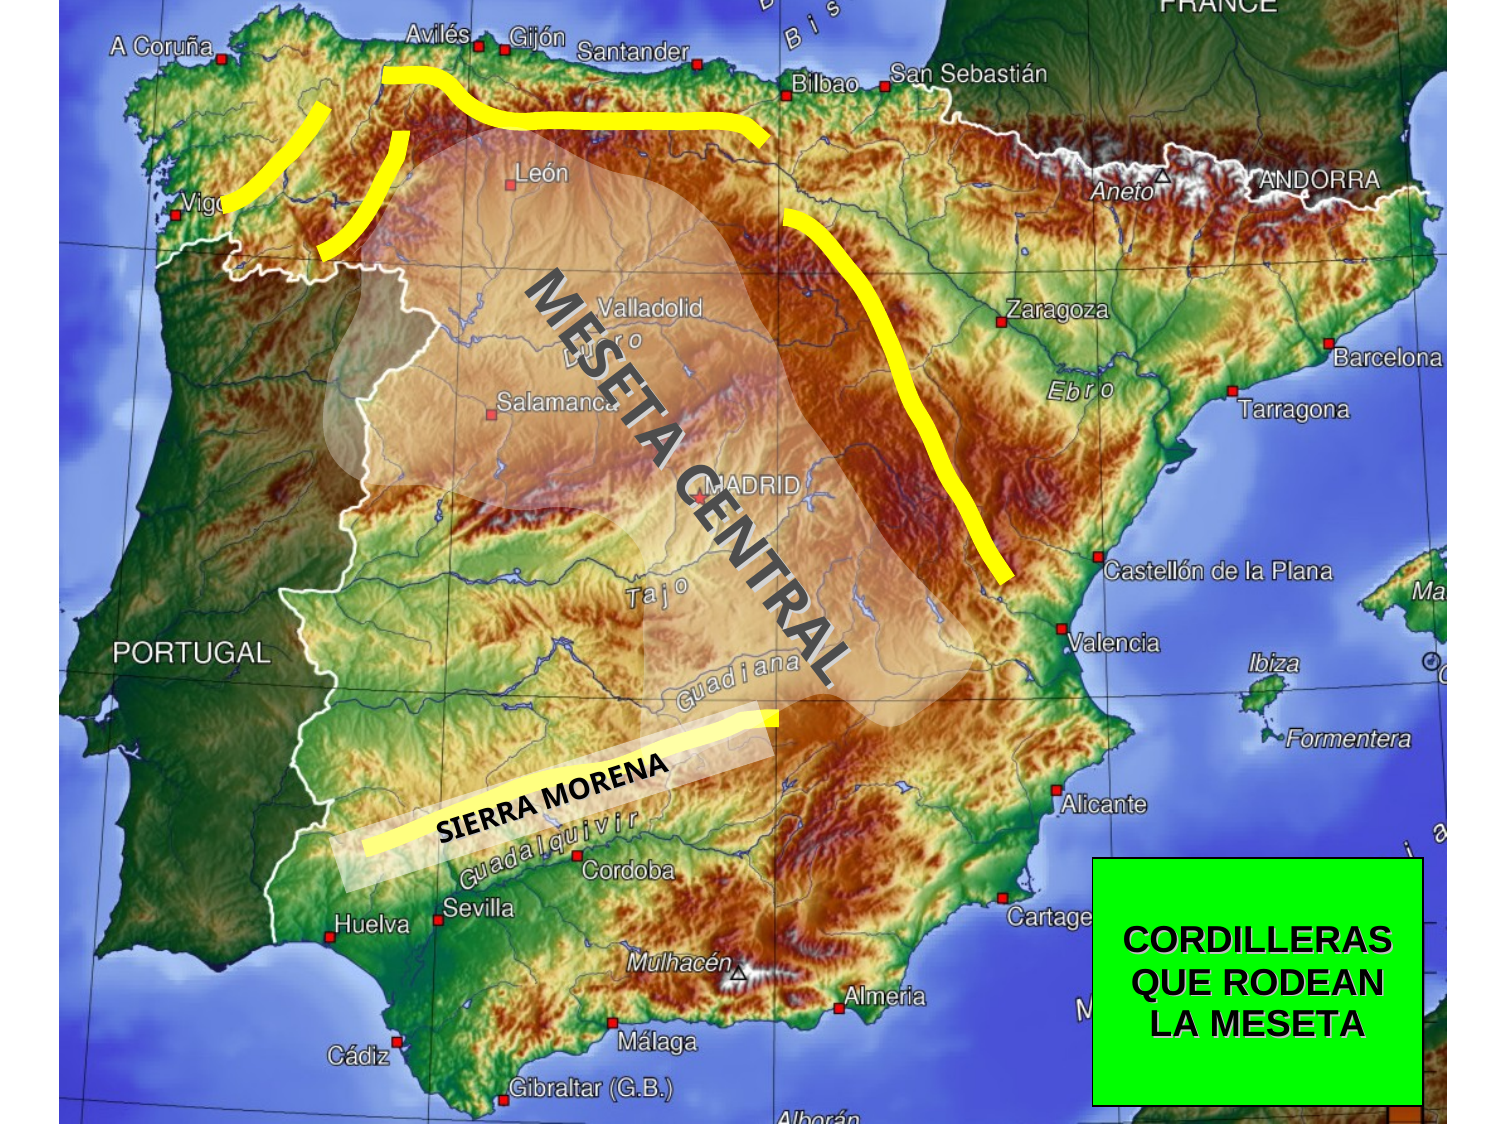

MESETA CENTRAL
SIERRA MORENA
CORDILLERAS QUE RODEAN LA MESETA